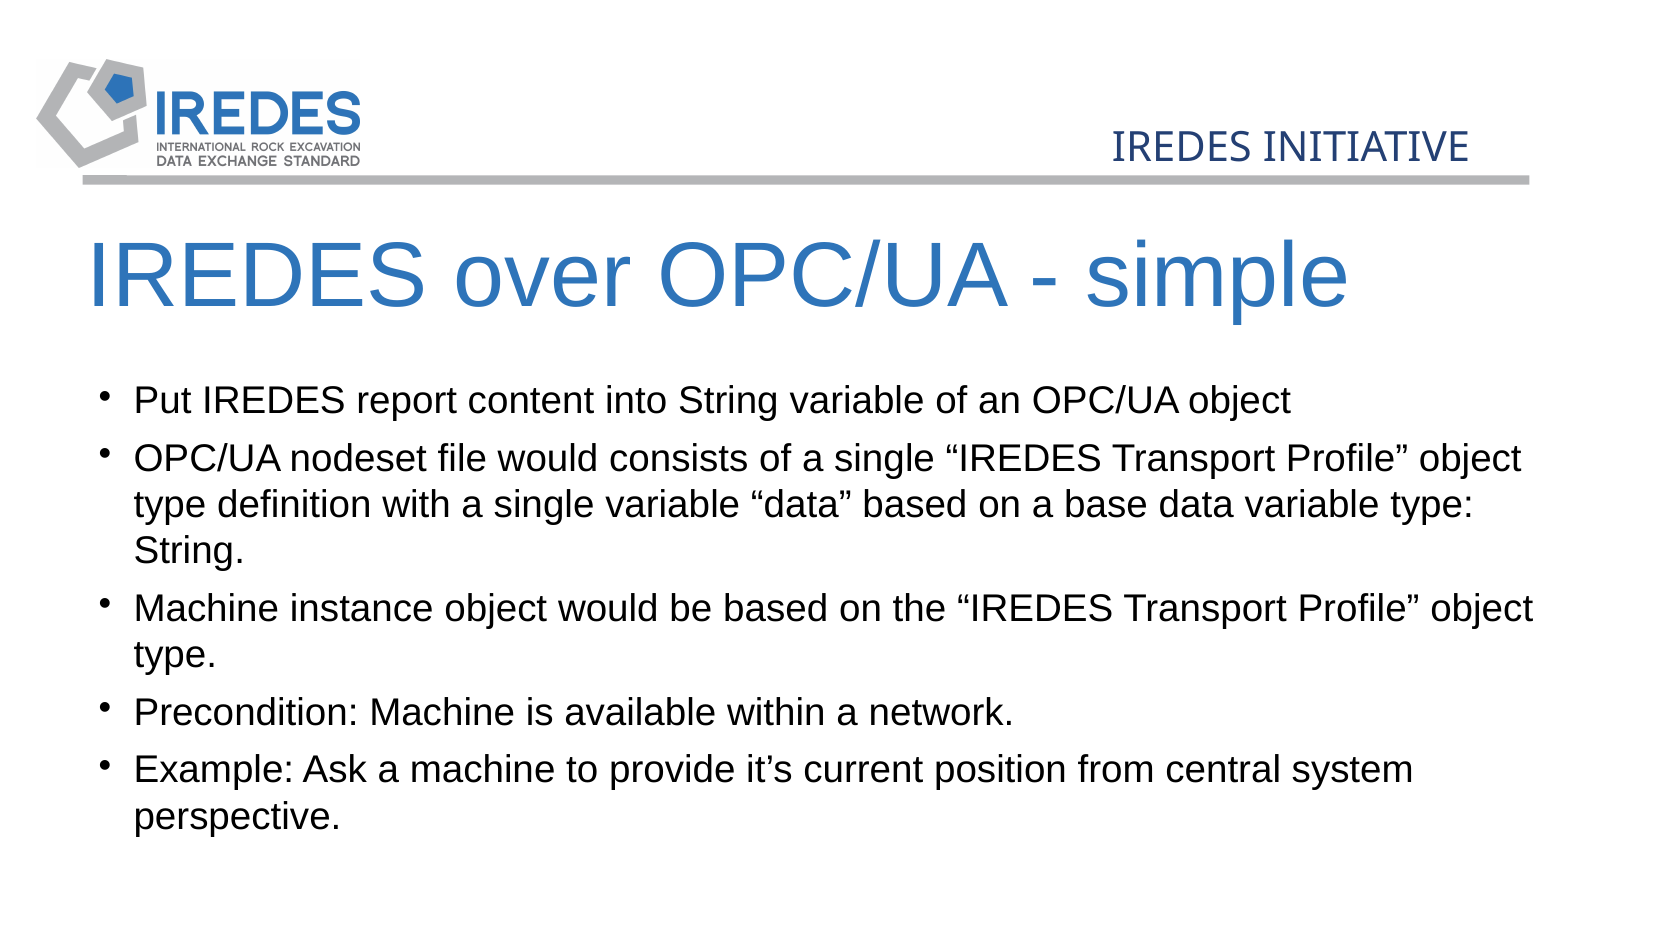

IREDES over OPC/UA - simple
Put IREDES report content into String variable of an OPC/UA object
OPC/UA nodeset file would consists of a single “IREDES Transport Profile” object type definition with a single variable “data” based on a base data variable type: String.
Machine instance object would be based on the “IREDES Transport Profile” object type.
Precondition: Machine is available within a network.
Example: Ask a machine to provide it’s current position from central system perspective.